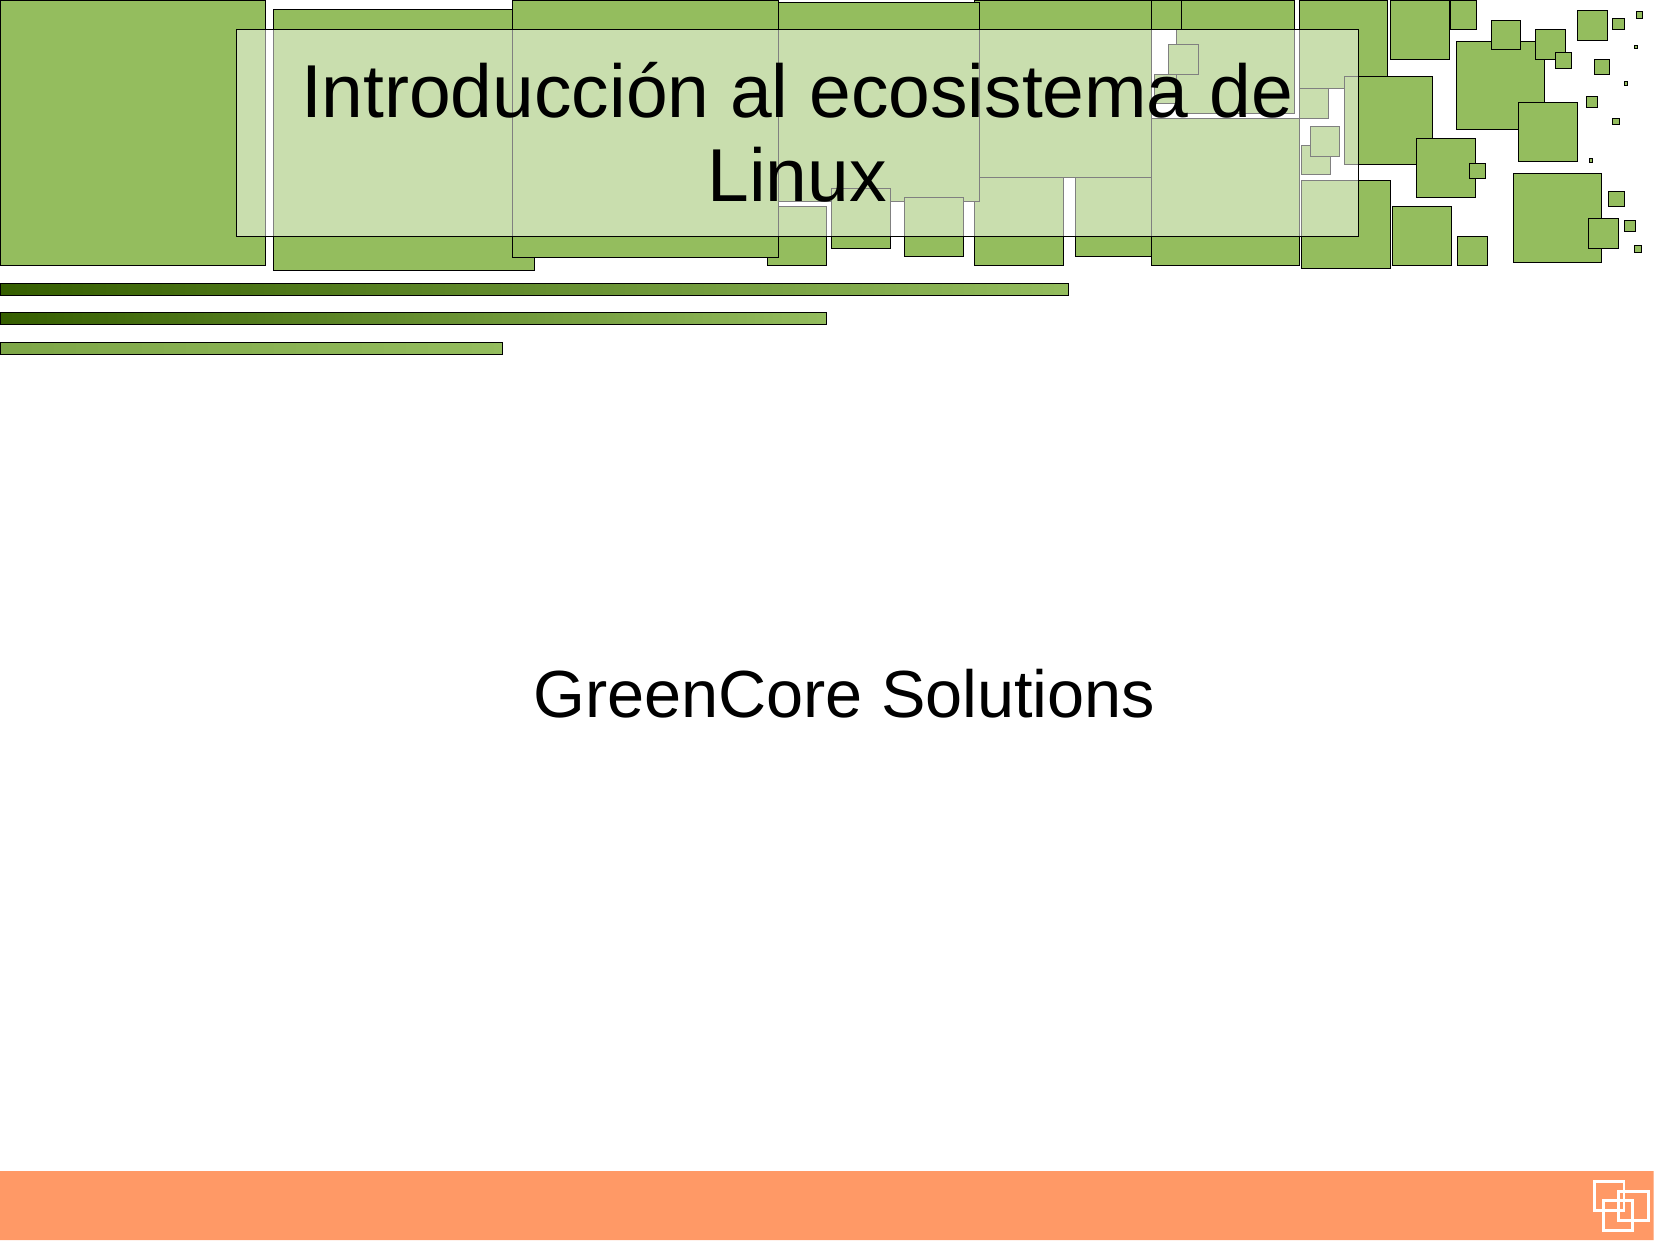

# Introducción al ecosistema de Linux
GreenCore Solutions